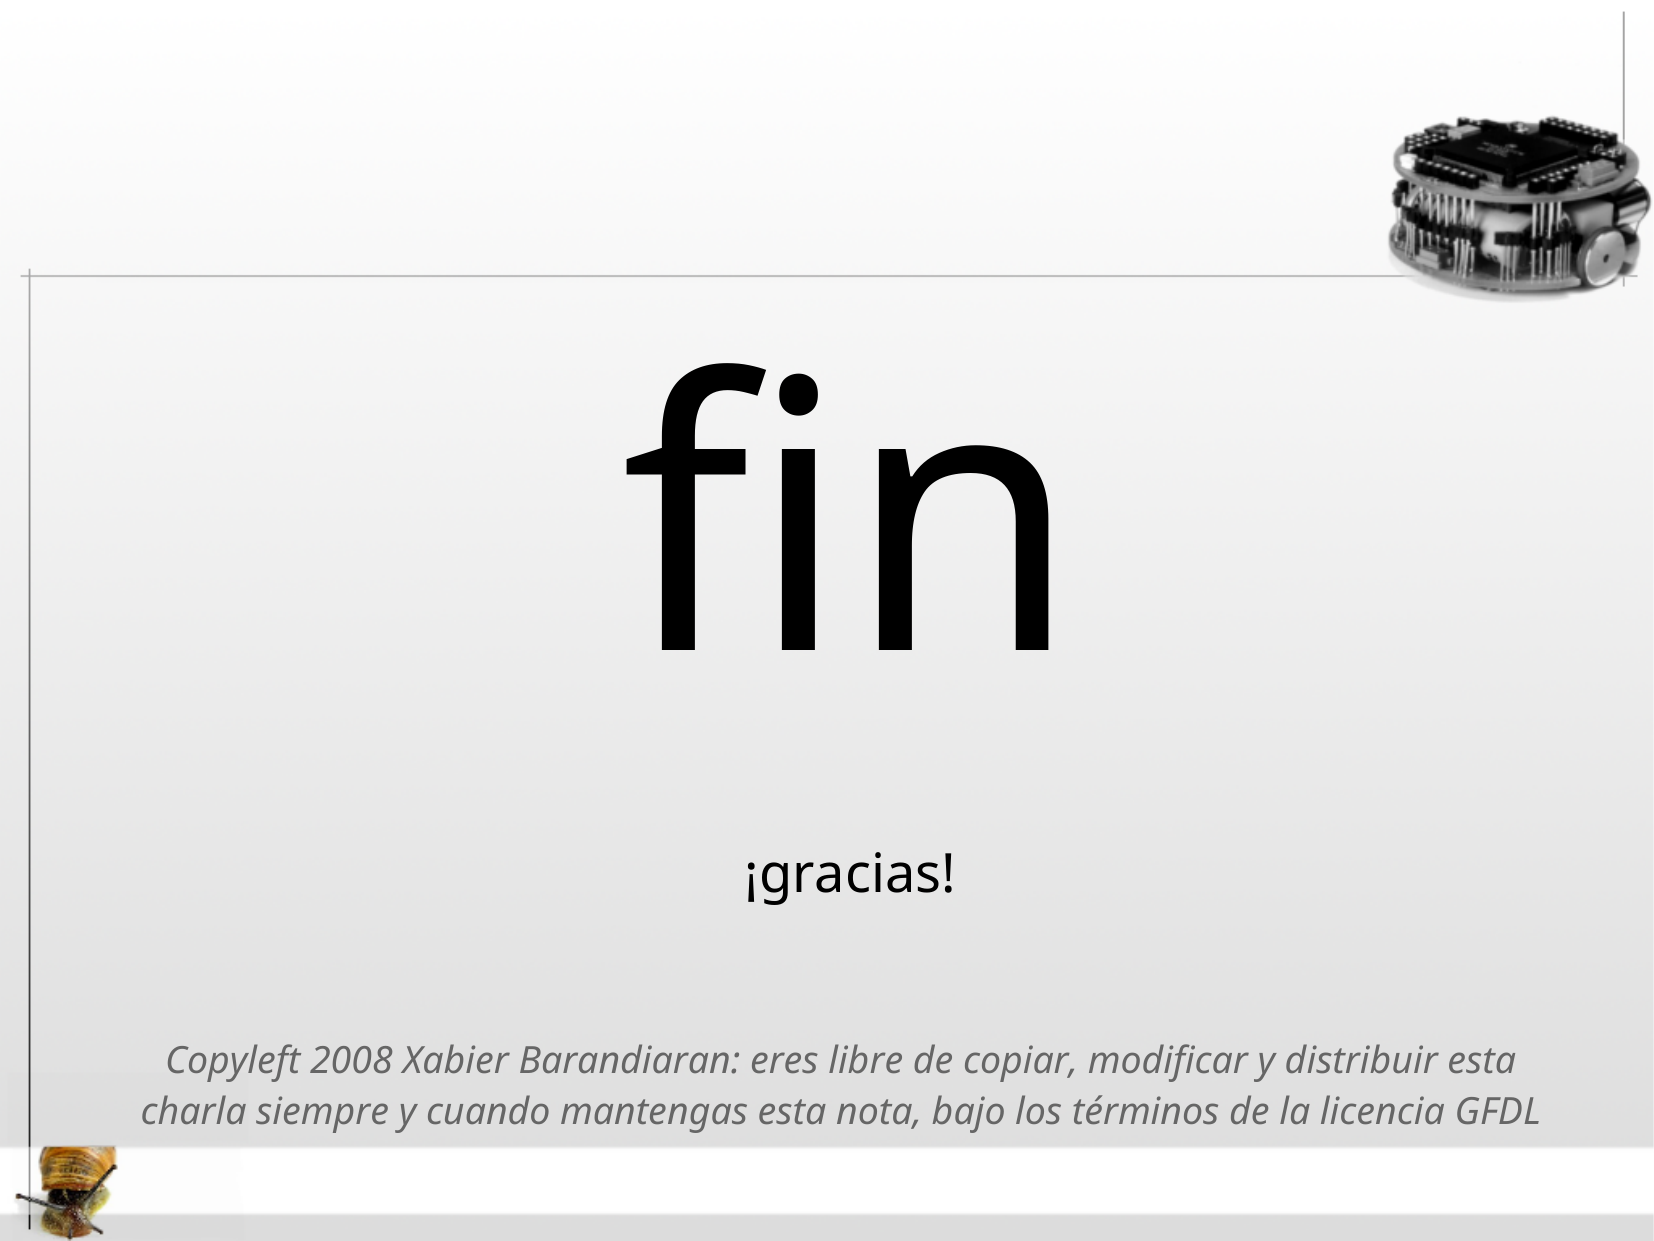

# fin
¡gracias!
Copyleft 2008 Xabier Barandiaran: eres libre de copiar, modificar y distribuir esta charla siempre y cuando mantengas esta nota, bajo los términos de la licencia GFDL